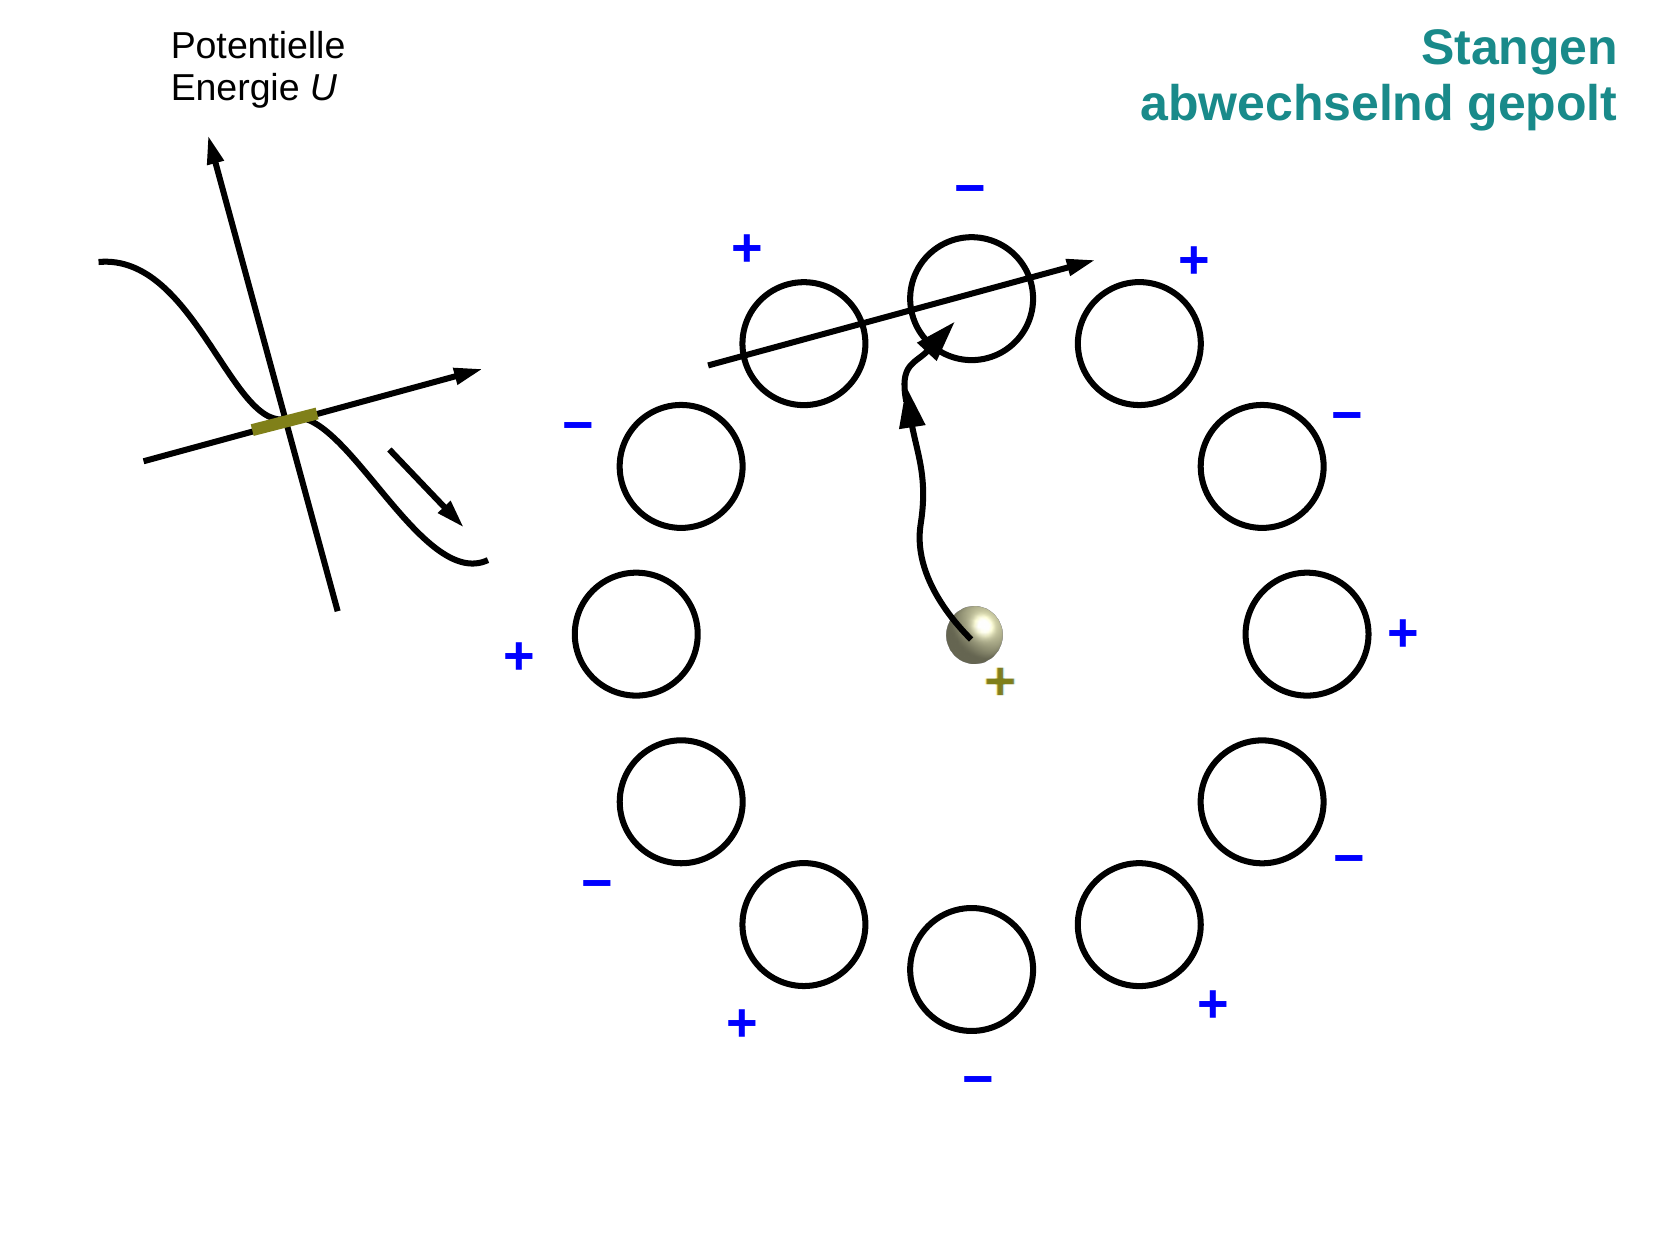

Stangen
abwechselnd gepolt
Potentielle
Energie U
−
+
+
−
−
+
+
−
−
+
+
−